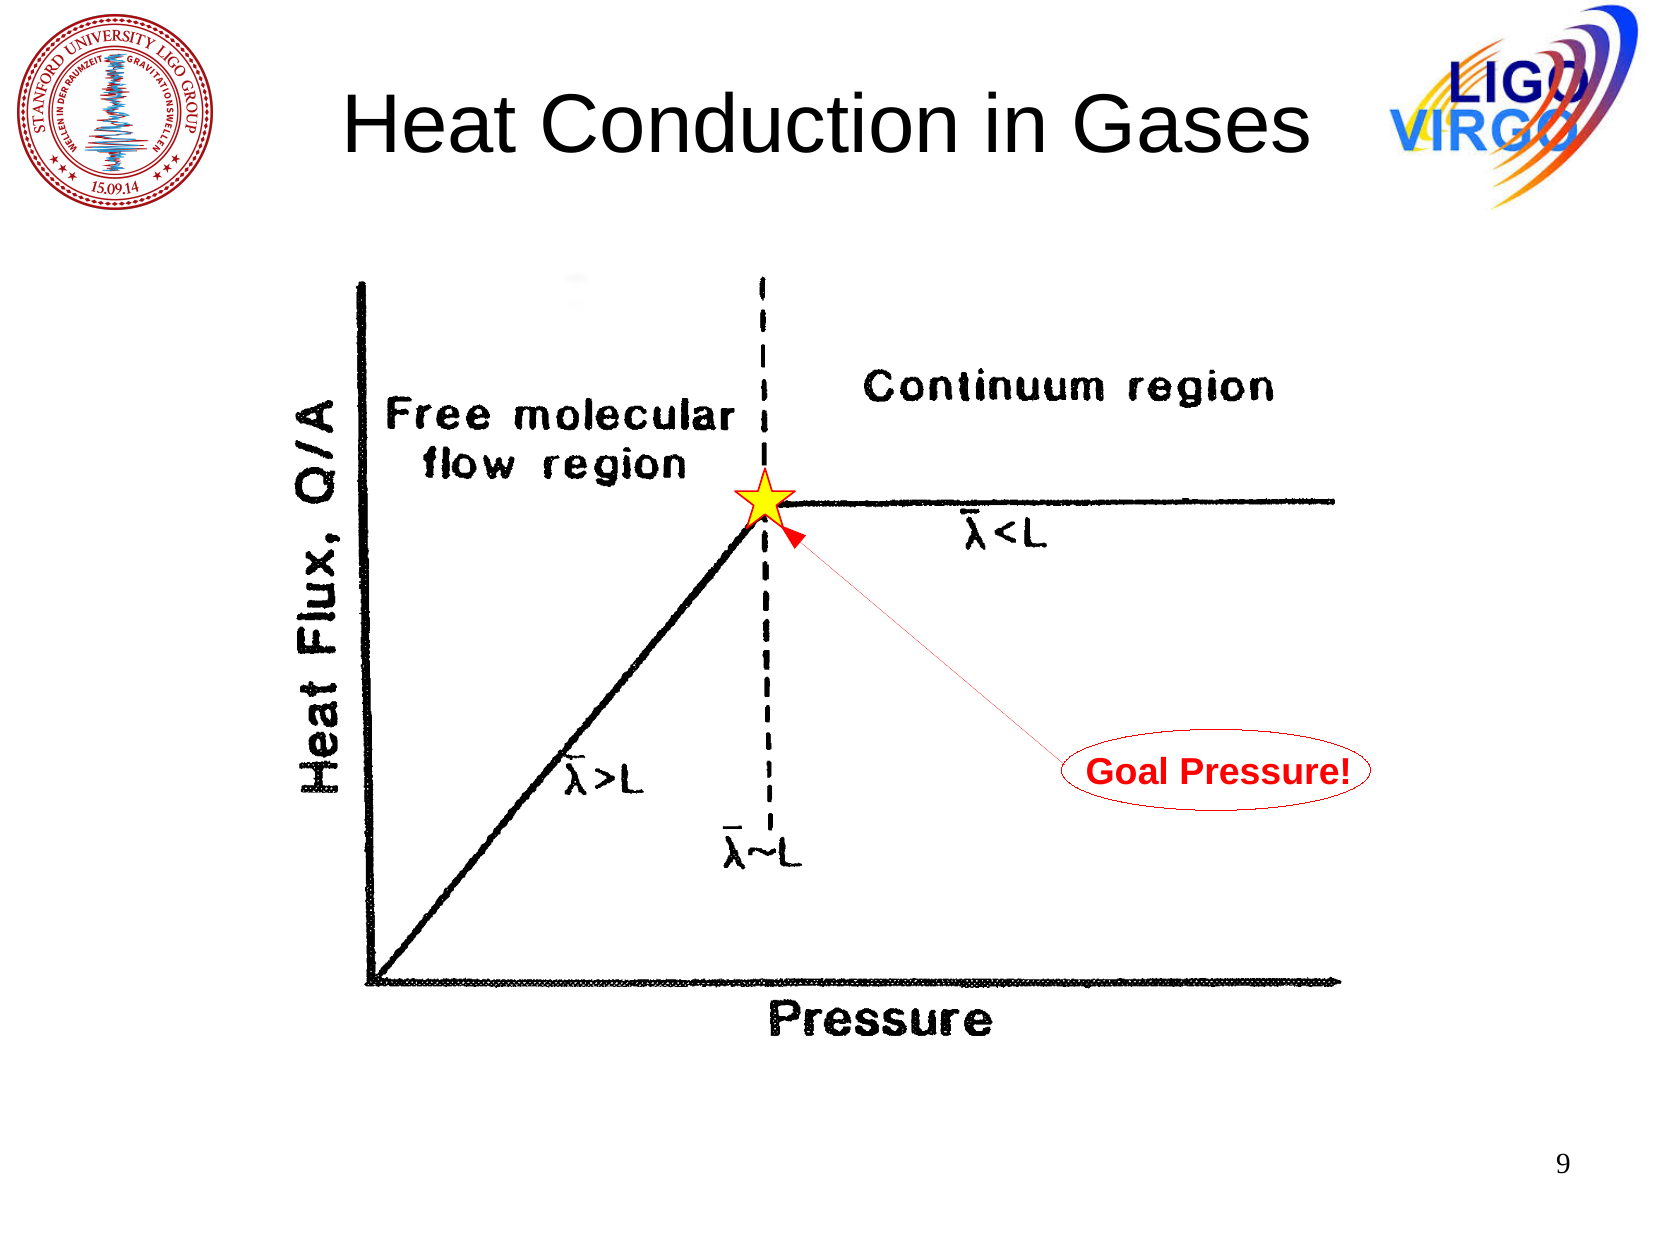

# Heat Conduction in Gases
Goal Pressure!
9